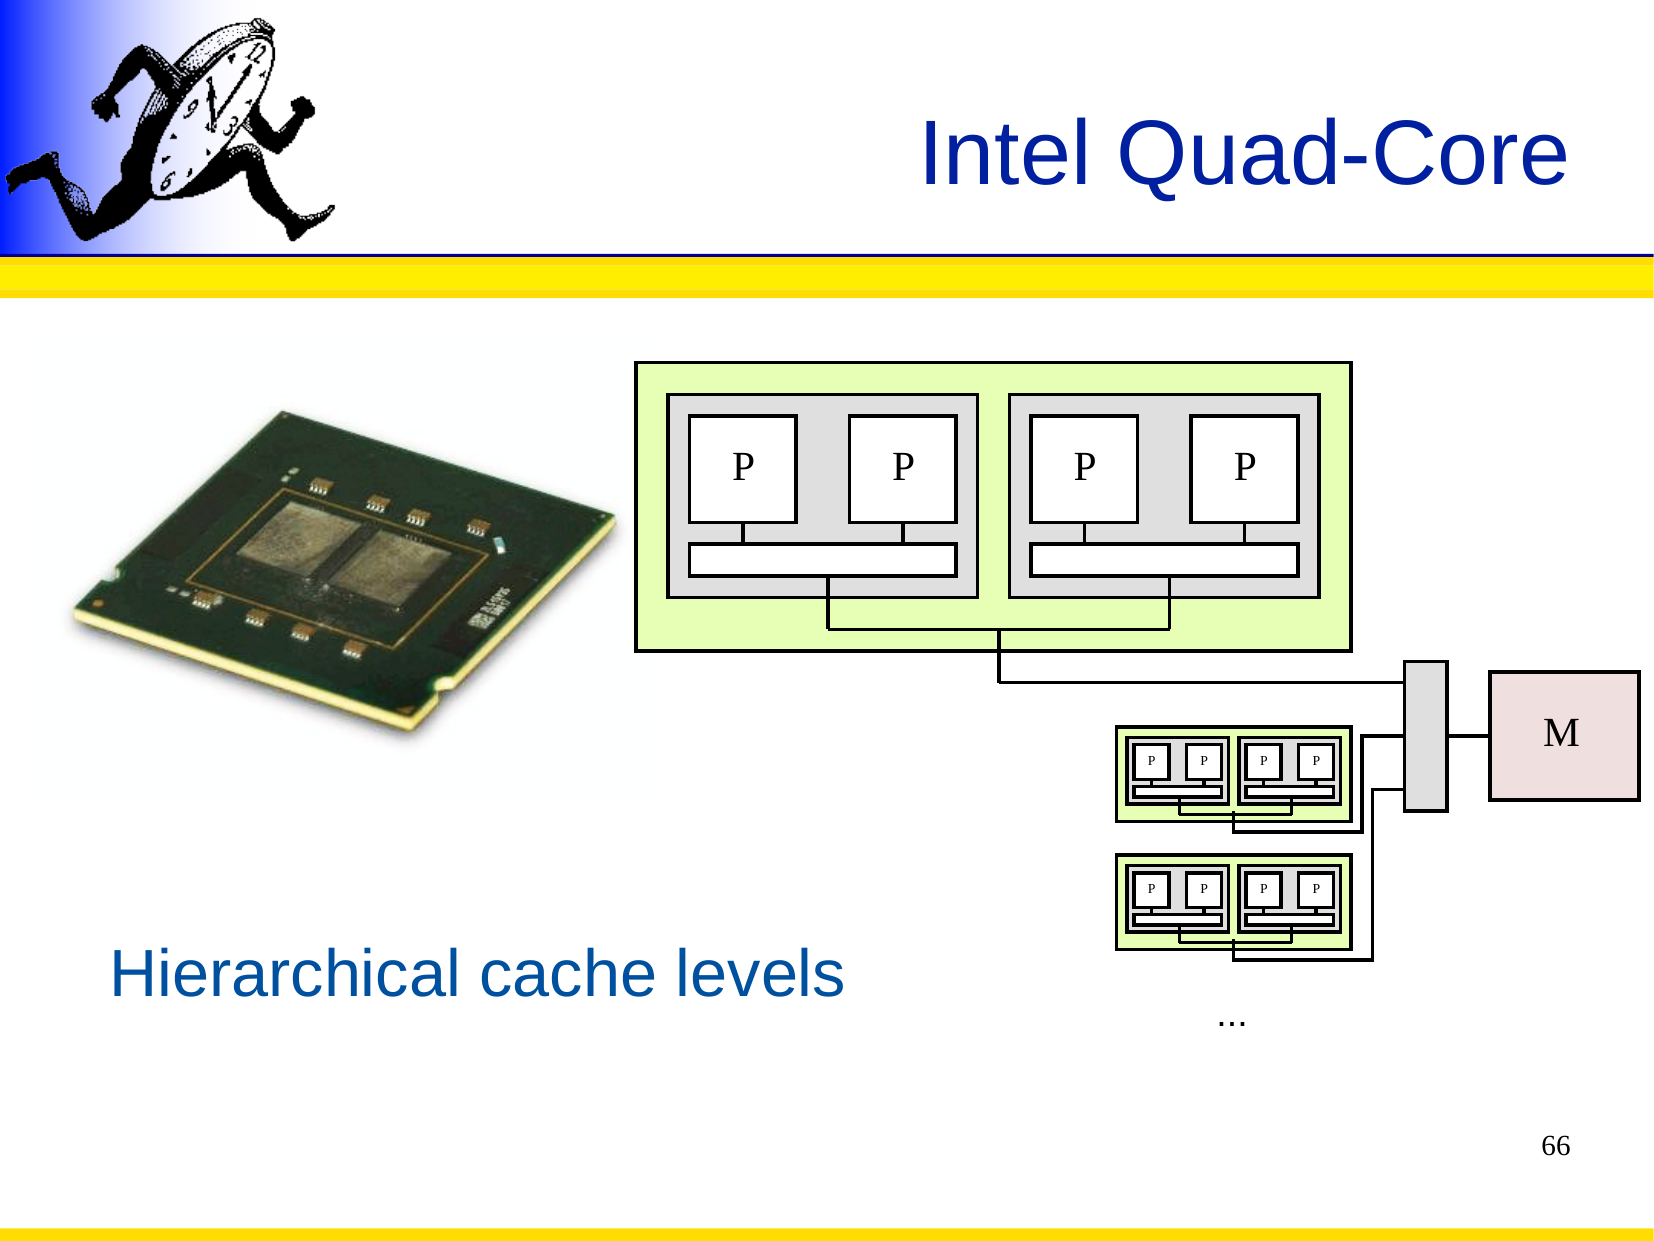

# Intel Quad-Core
Hierarchical cache levels
...
66